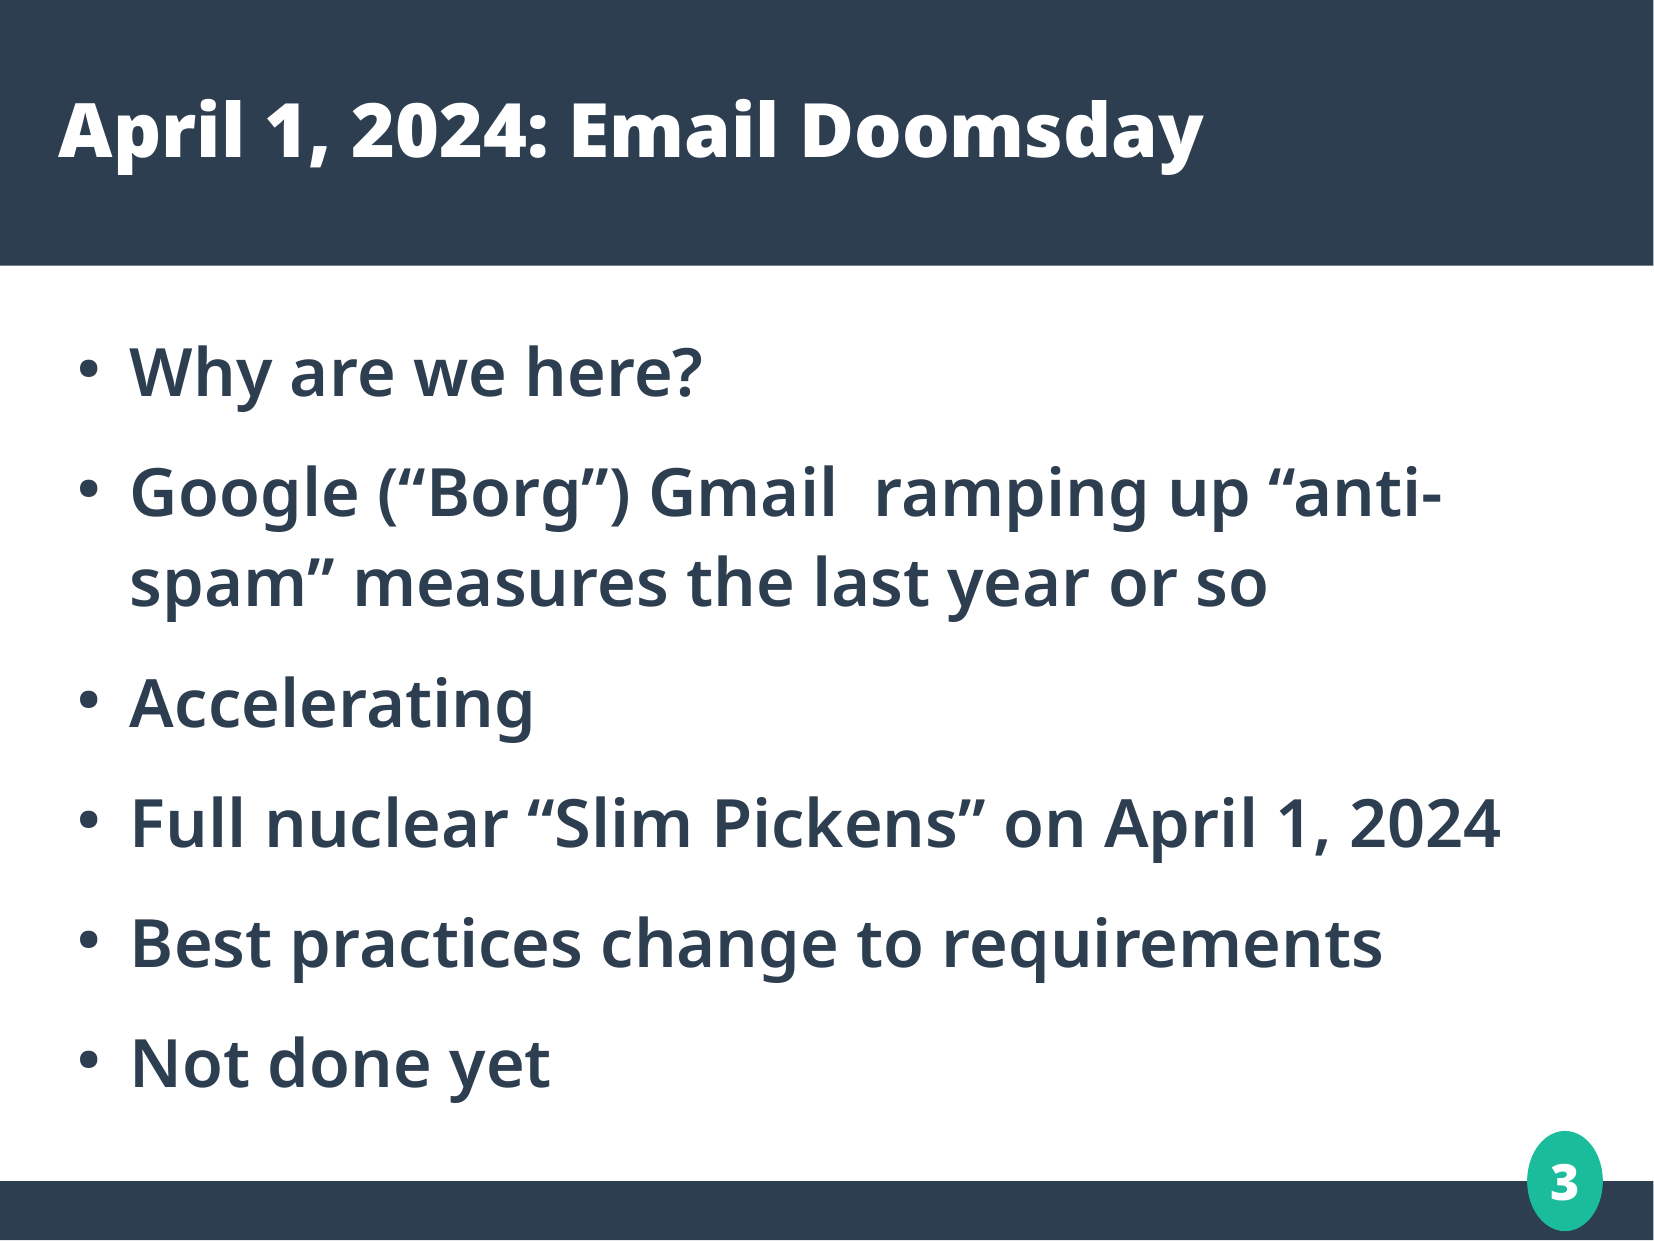

# April 1, 2024: Email Doomsday
Why are we here?
Google (“Borg”) Gmail ramping up “anti-spam” measures the last year or so
Accelerating
Full nuclear “Slim Pickens” on April 1, 2024
Best practices change to requirements
Not done yet